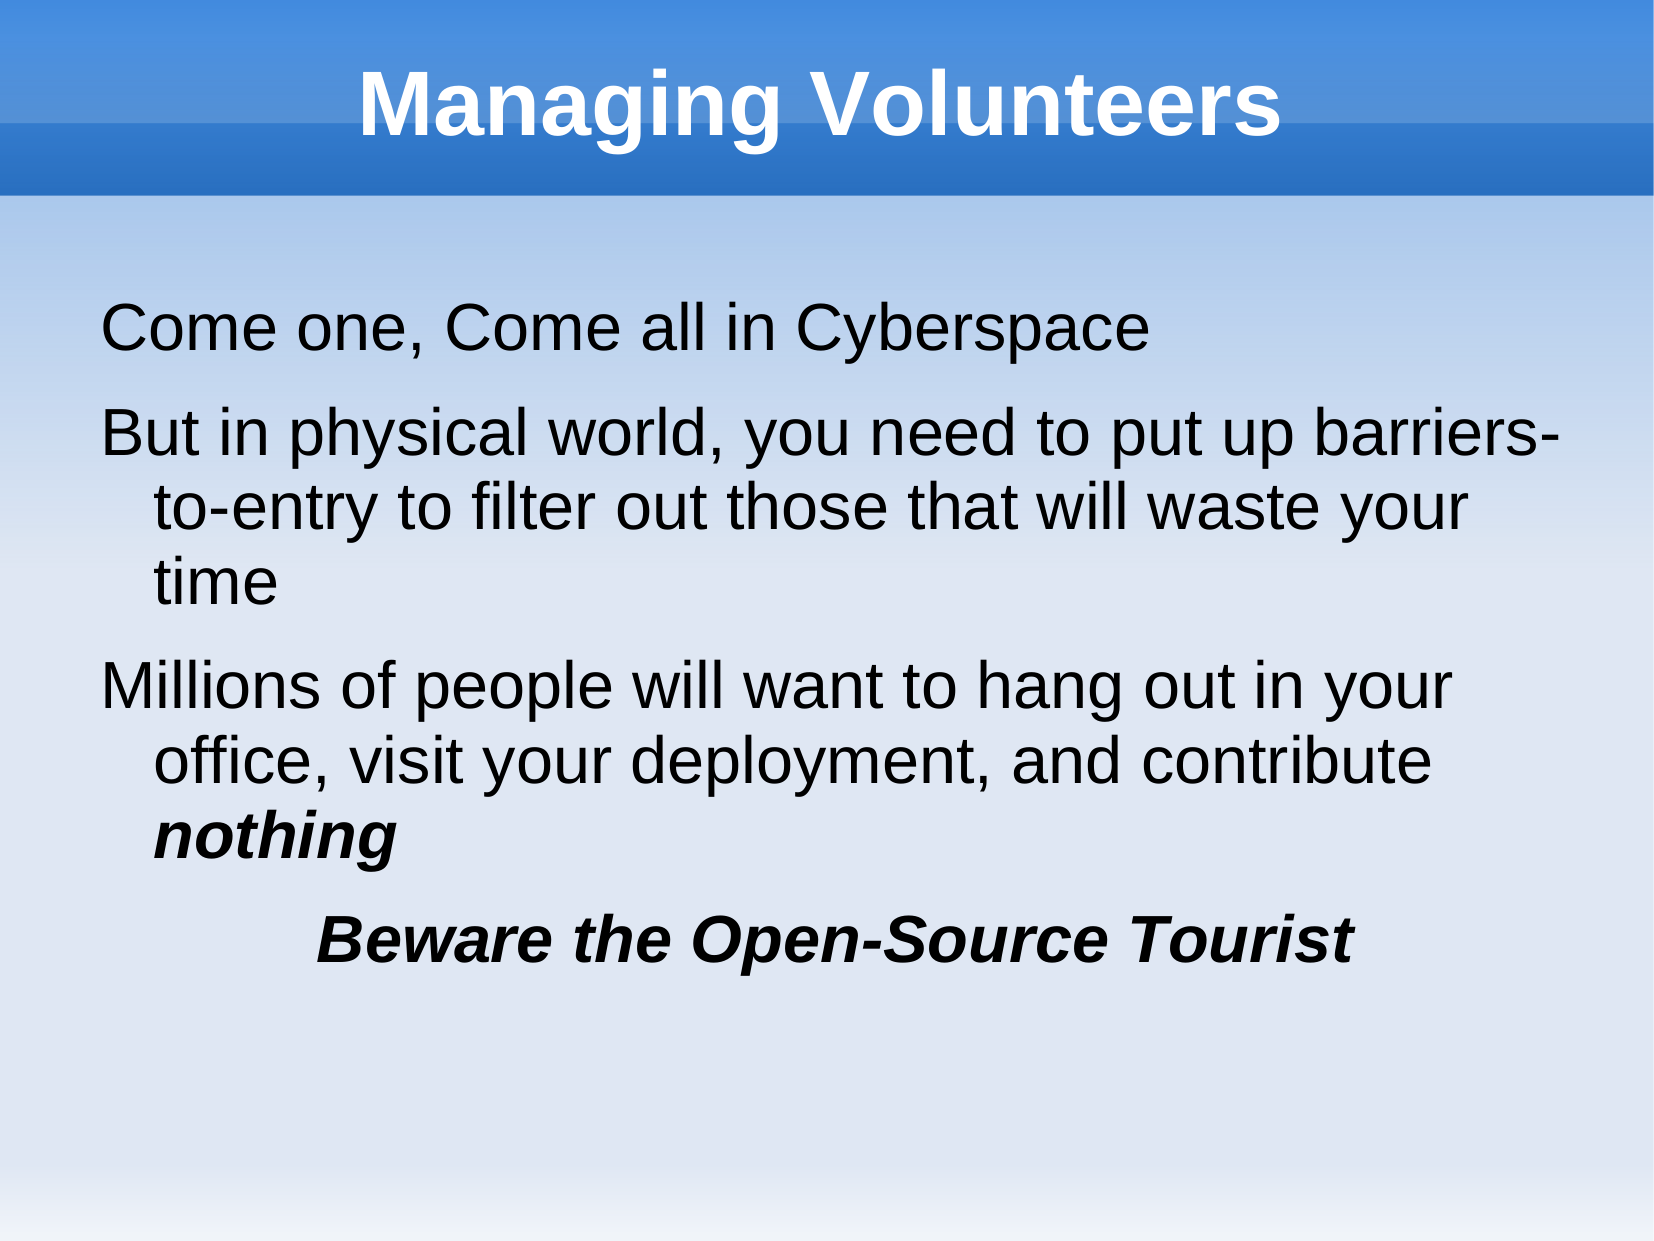

# Managing Volunteers
Come one, Come all in Cyberspace
But in physical world, you need to put up barriers-to-entry to filter out those that will waste your time
Millions of people will want to hang out in your office, visit your deployment, and contribute nothing
Beware the Open-Source Tourist